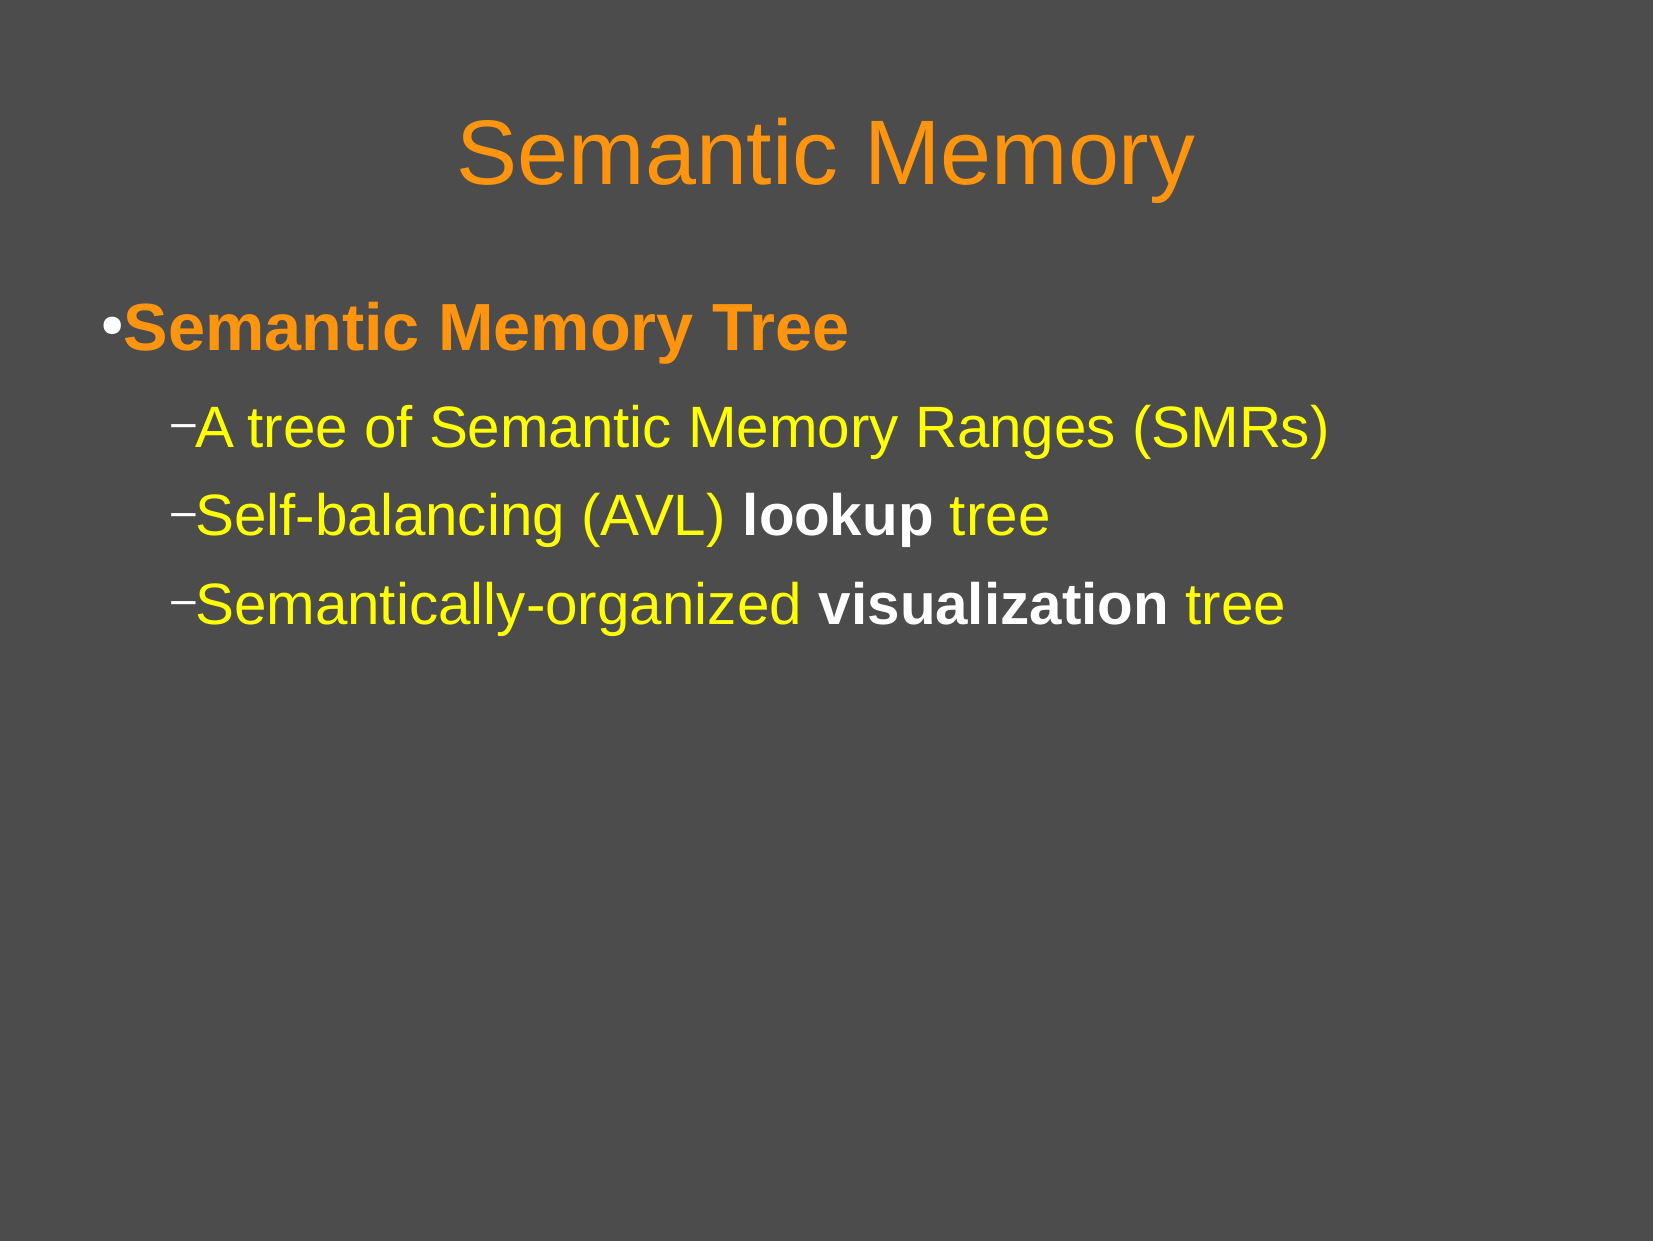

# Semantic Memory
Semantic Memory Tree
A tree of Semantic Memory Ranges (SMRs)
Self-balancing (AVL) lookup tree
Semantically-organized visualization tree